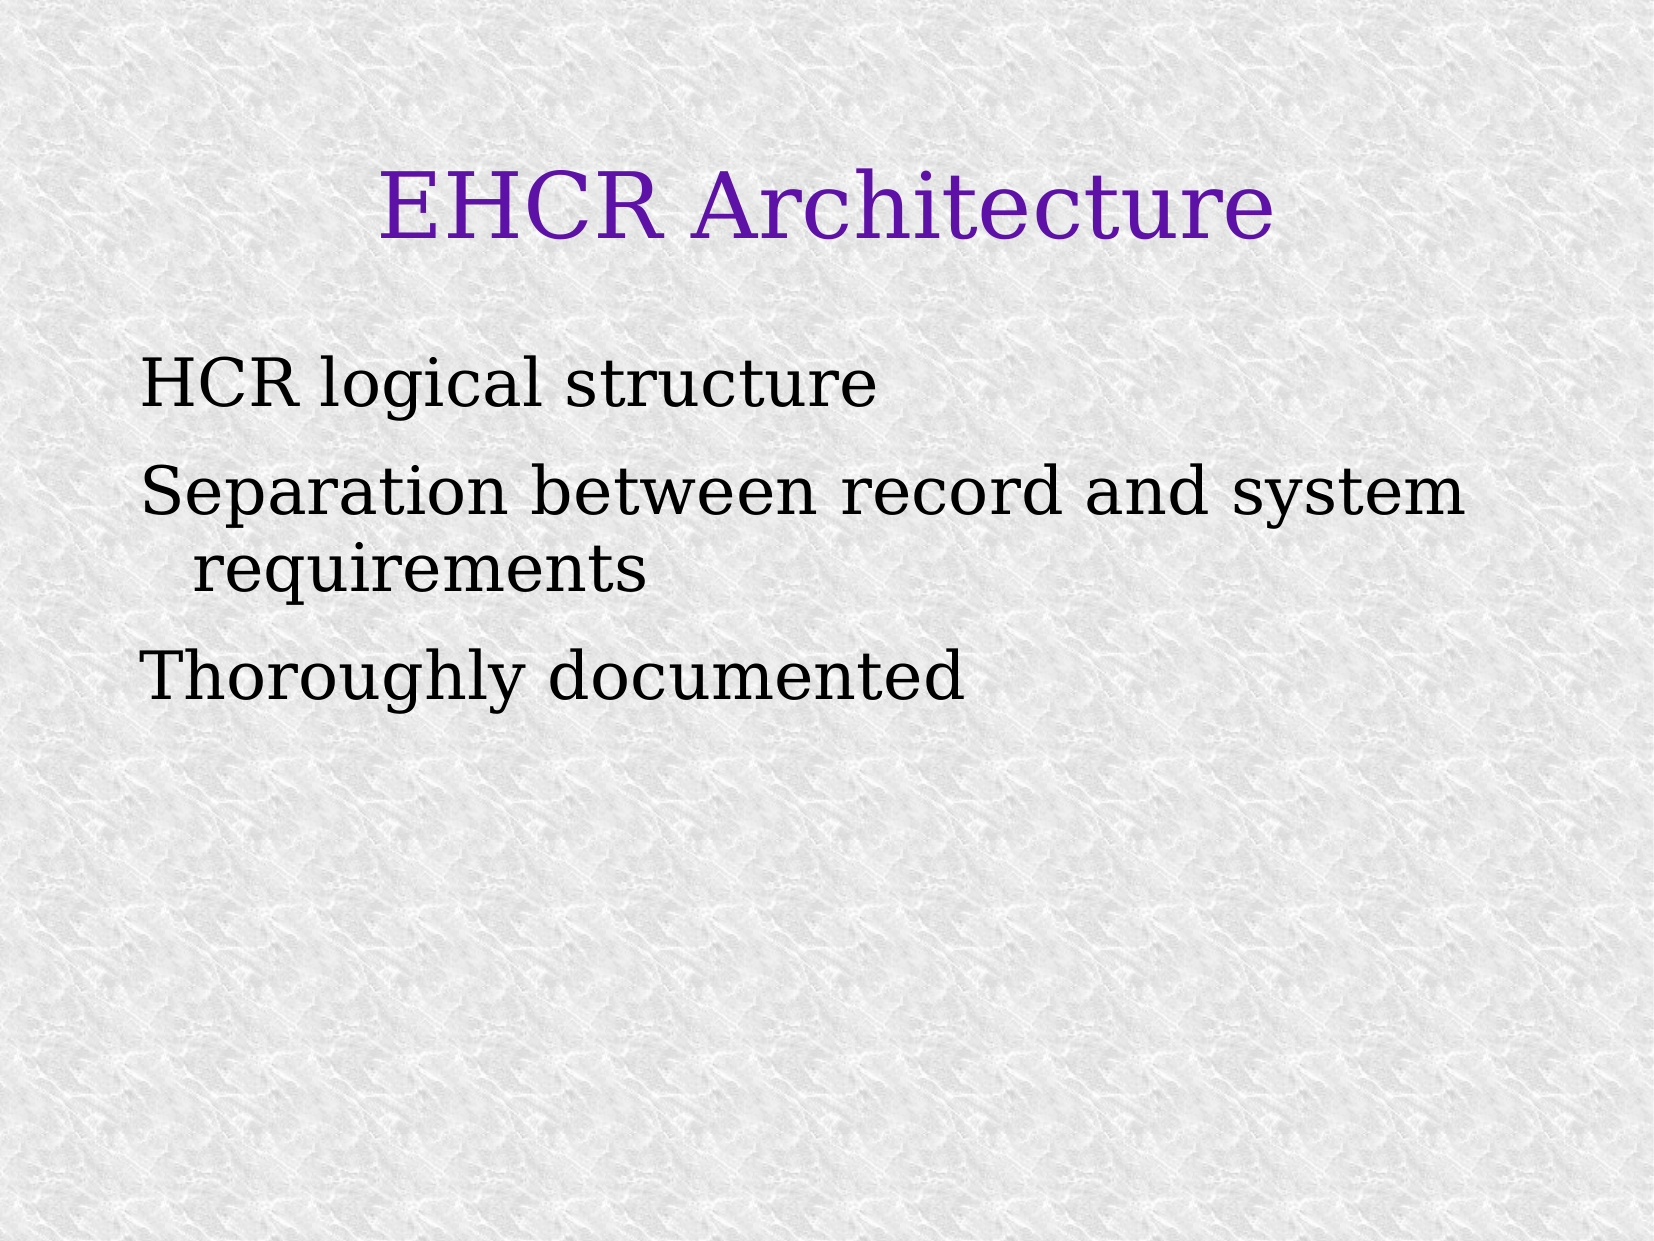

# EHCR Architecture
HCR logical structure
Separation between record and system requirements
Thoroughly documented